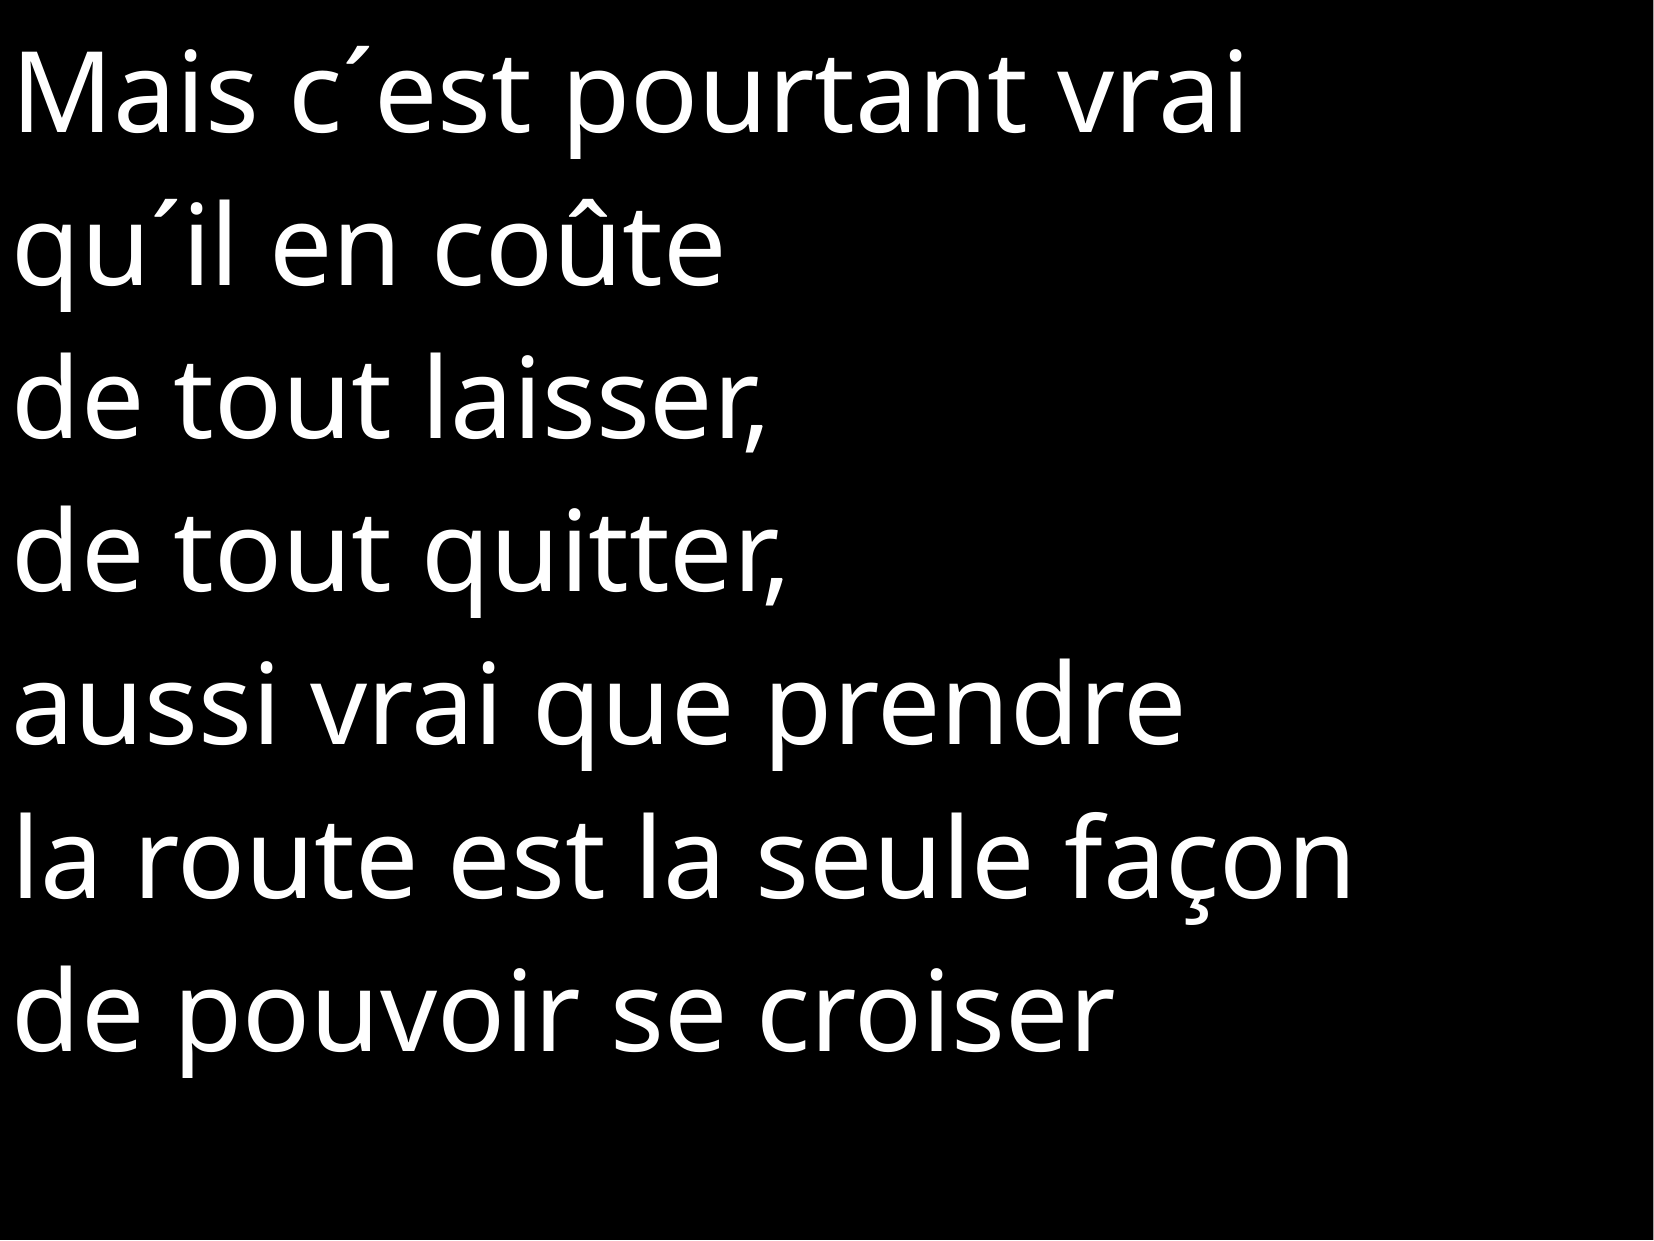

# Mais c´est pourtant vrai
qu´il en coûte
de tout laisser,
de tout quitter,
aussi vrai que prendre
la route est la seule façon
de pouvoir se croiser